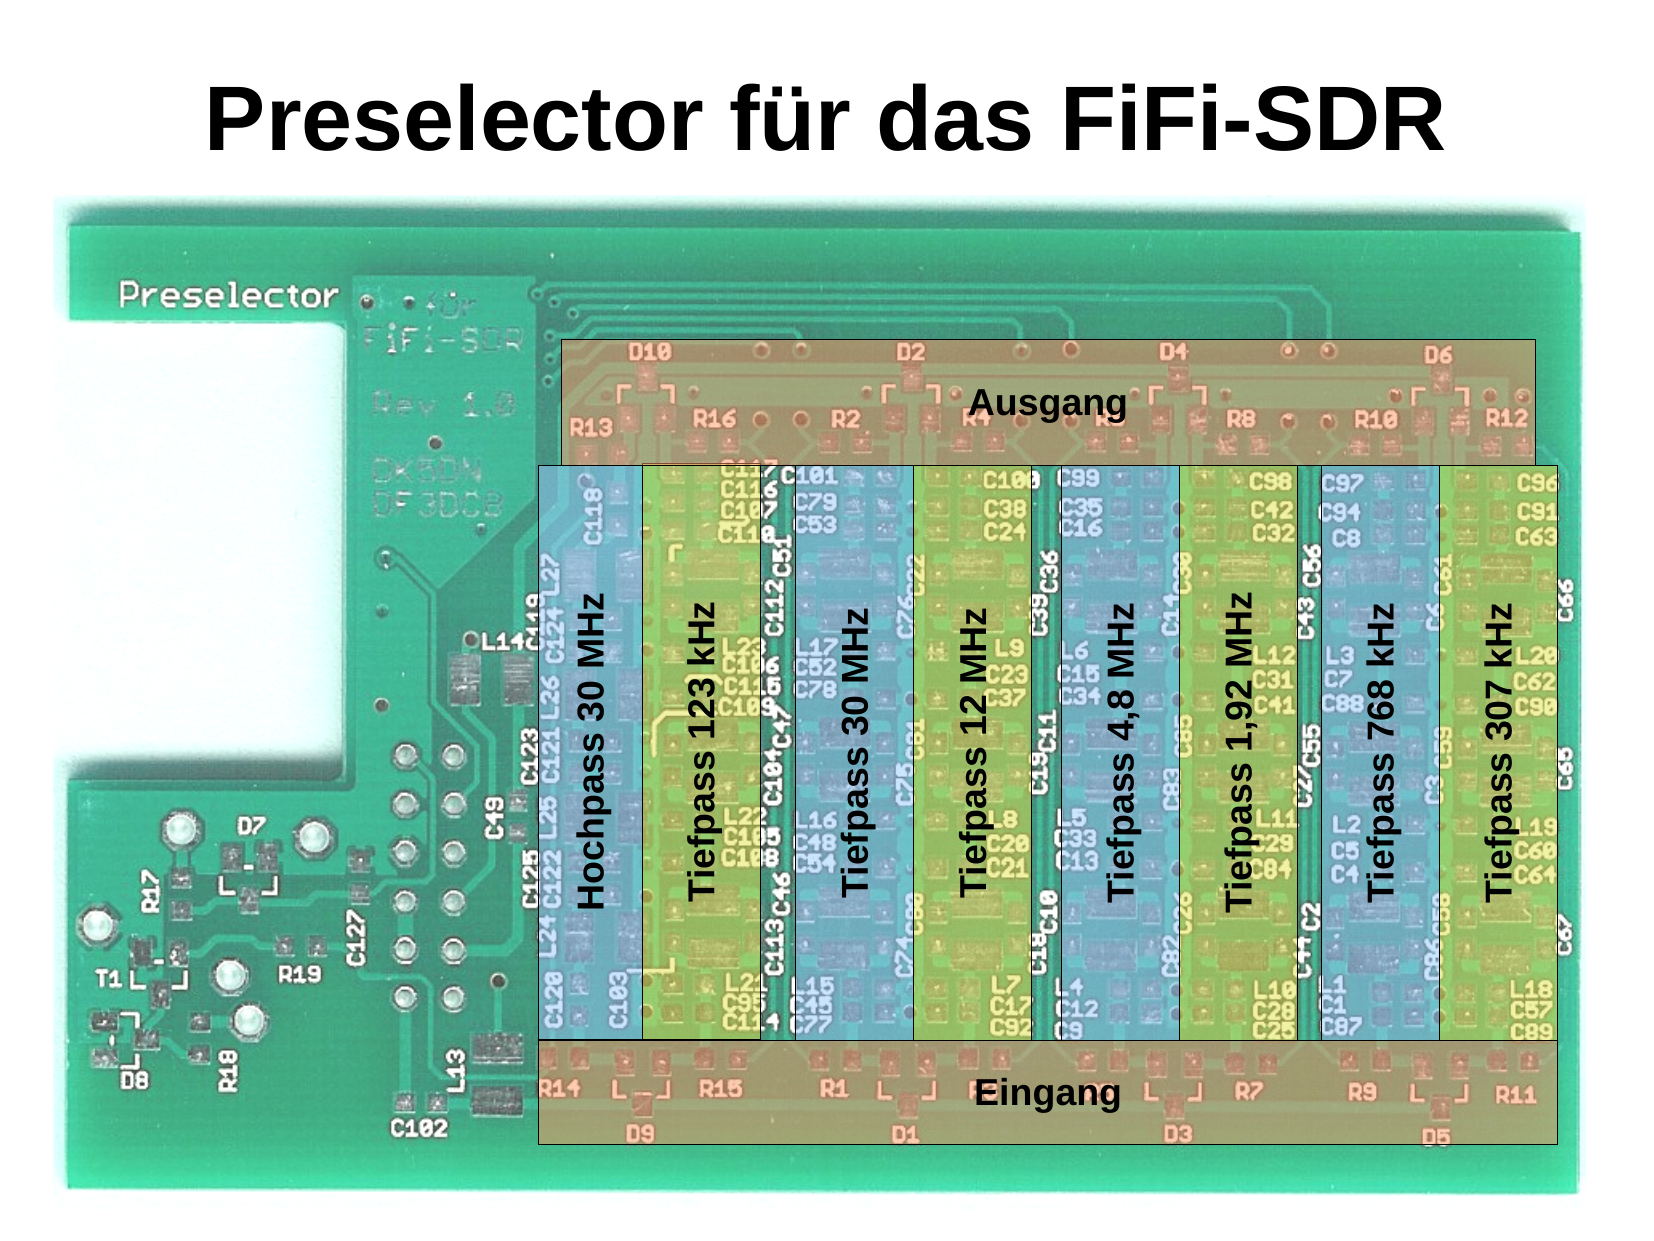

# Preselector für das FiFi-SDR
Ausgang
Tiefpass 123 kHz
Tiefpass 30 MHz
Tiefpass 12 MHz
Tiefpass 4,8 MHz
Tiefpass 1,92 MHz
Tiefpass 768 kHz
Tiefpass 307 kHz
Hochpass 30 MHz
Eingang